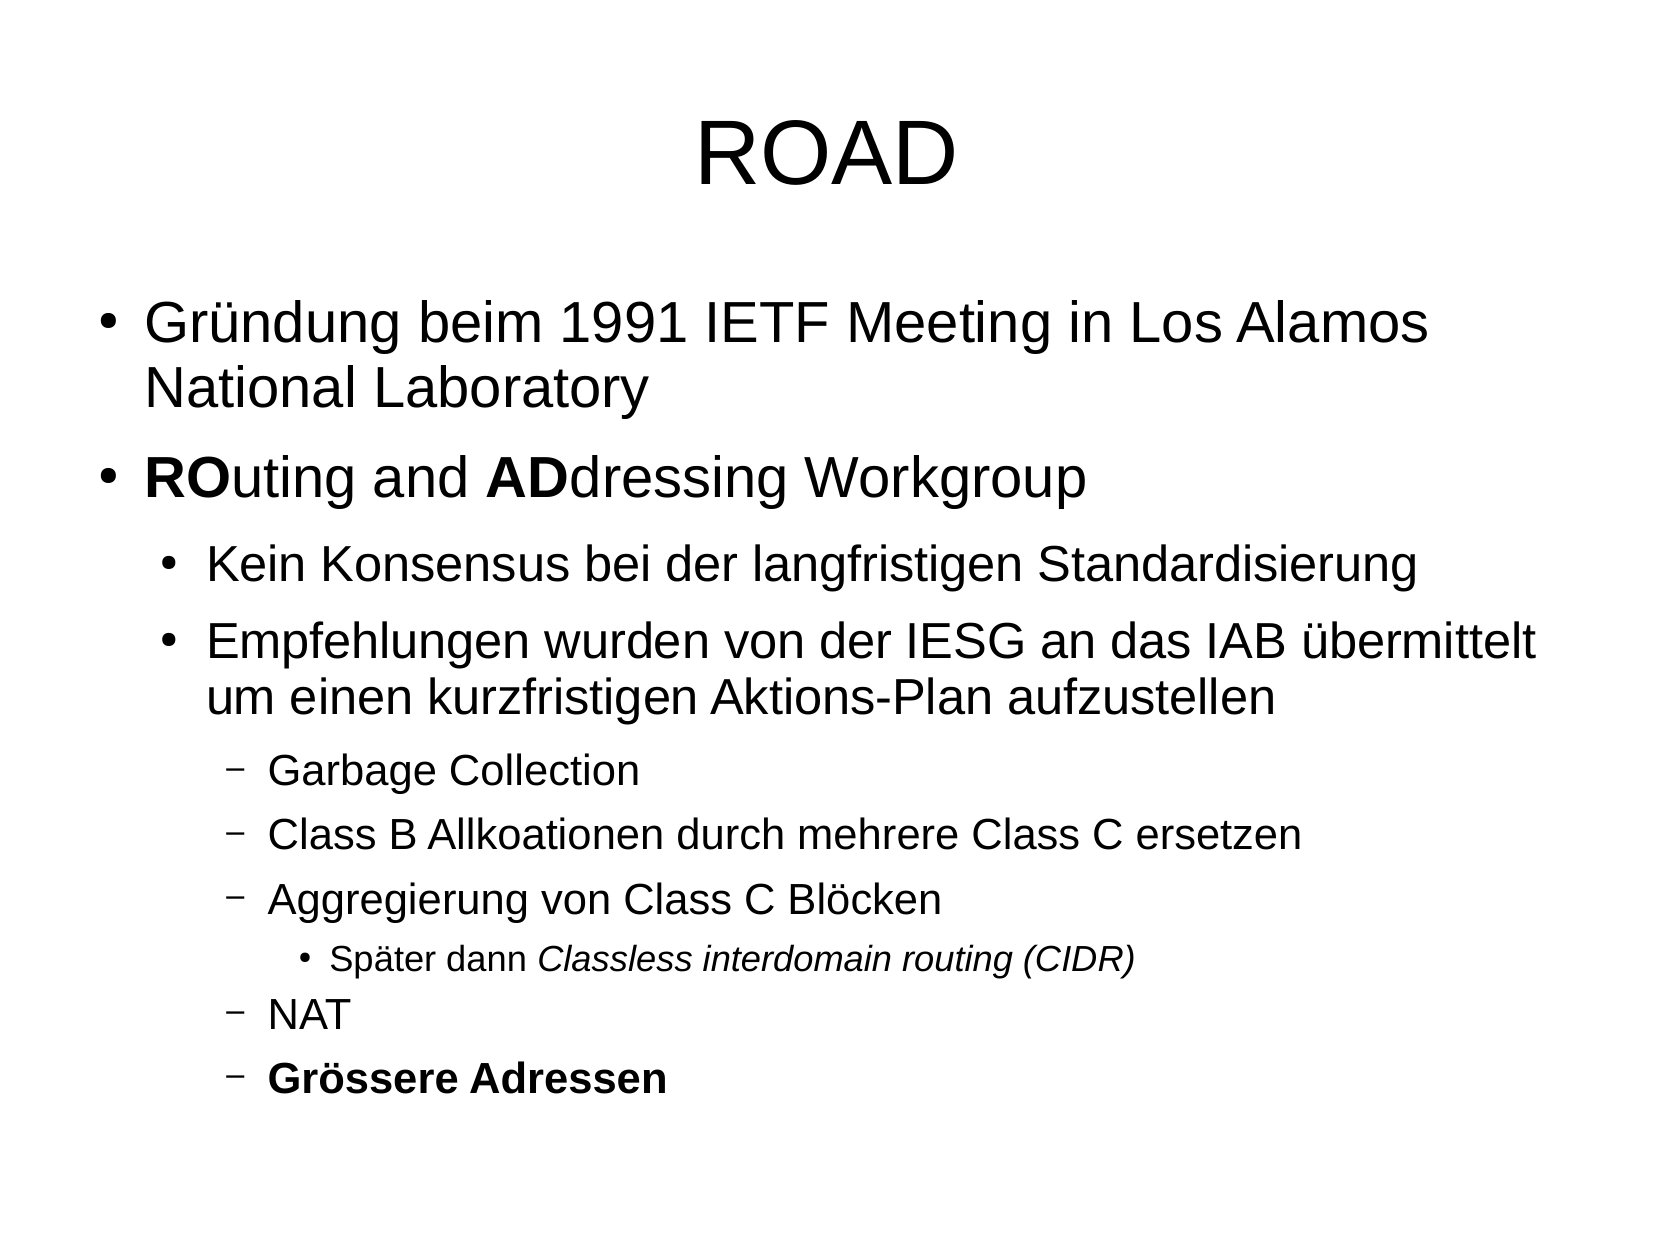

# ROAD
Gründung beim 1991 IETF Meeting in Los Alamos National Laboratory
ROuting and ADdressing Workgroup
Kein Konsensus bei der langfristigen Standardisierung
Empfehlungen wurden von der IESG an das IAB übermittelt um einen kurzfristigen Aktions-Plan aufzustellen
Garbage Collection
Class B Allkoationen durch mehrere Class C ersetzen
Aggregierung von Class C Blöcken
Später dann Classless interdomain routing (CIDR)
NAT
Grössere Adressen